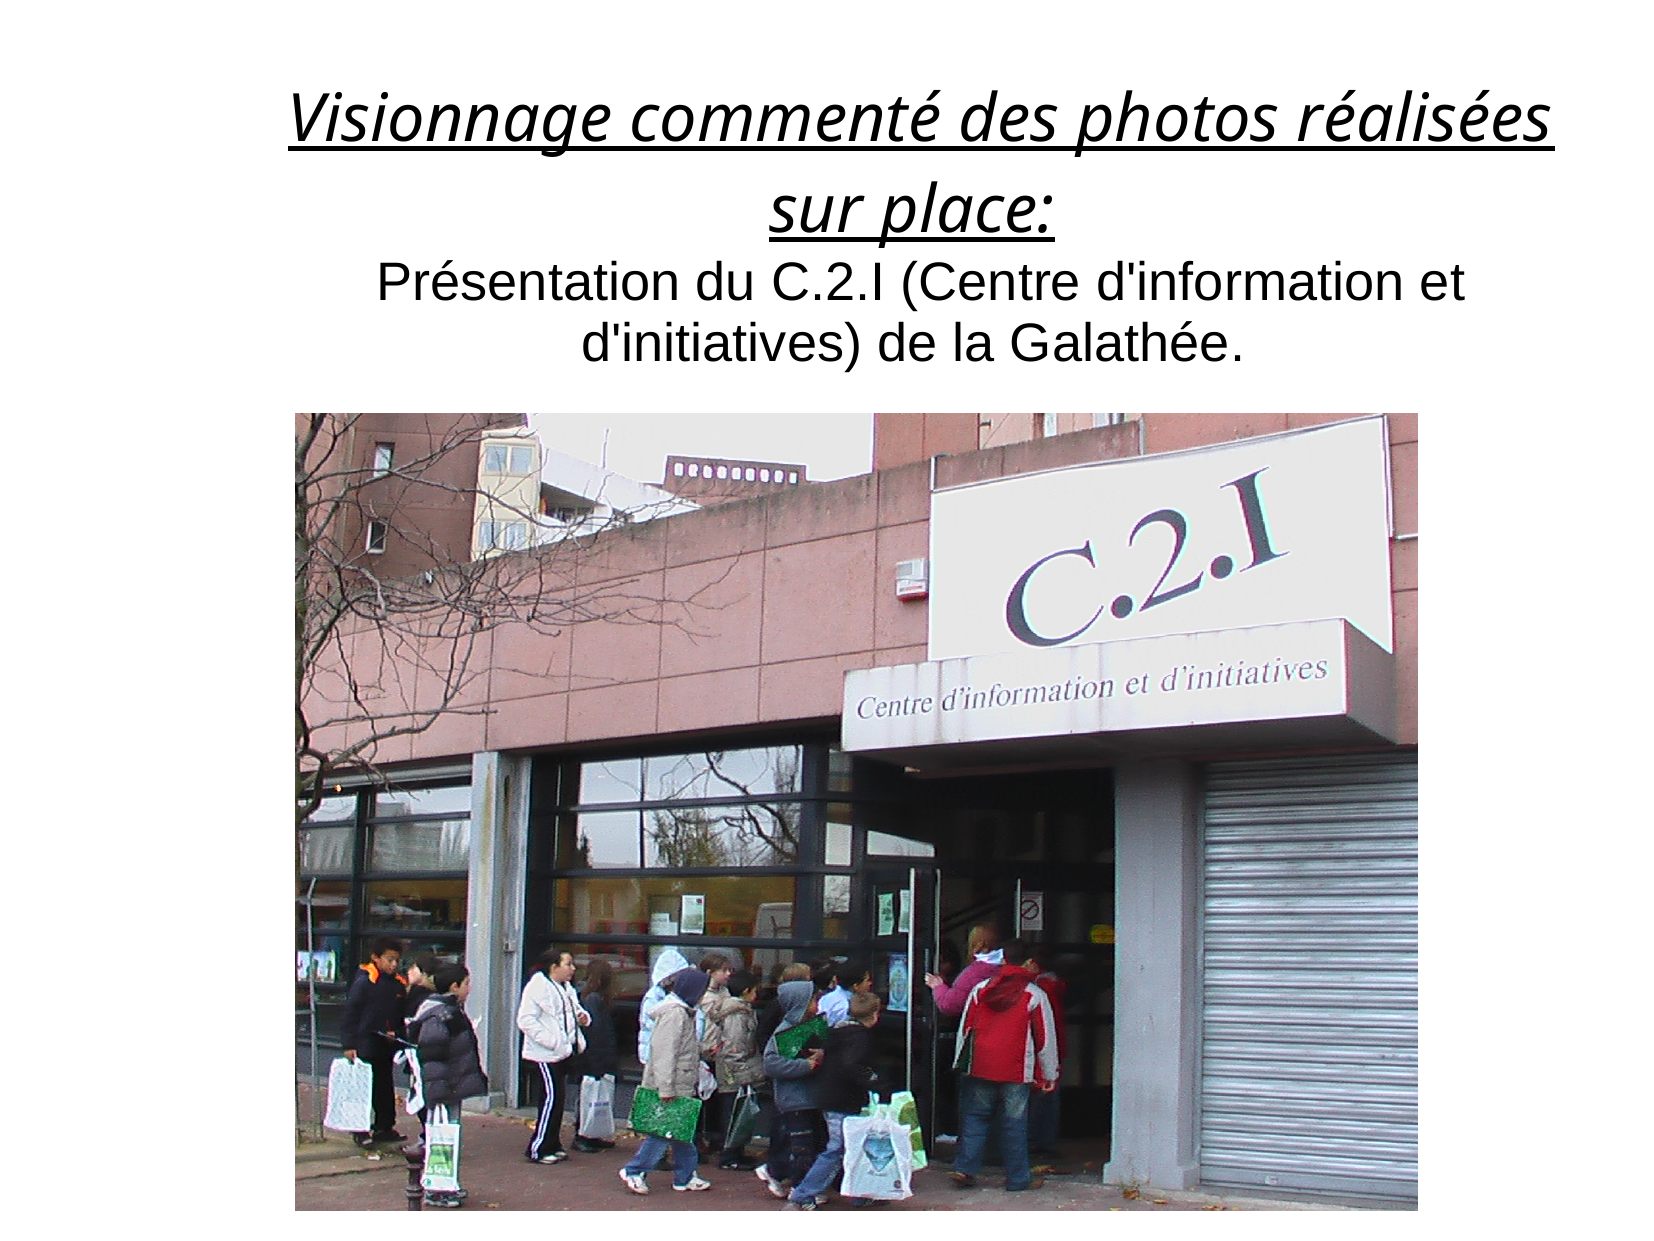

# Visionnage commenté des photos réalisées sur place: Présentation du C.2.I (Centre d'information et d'initiatives) de la Galathée.